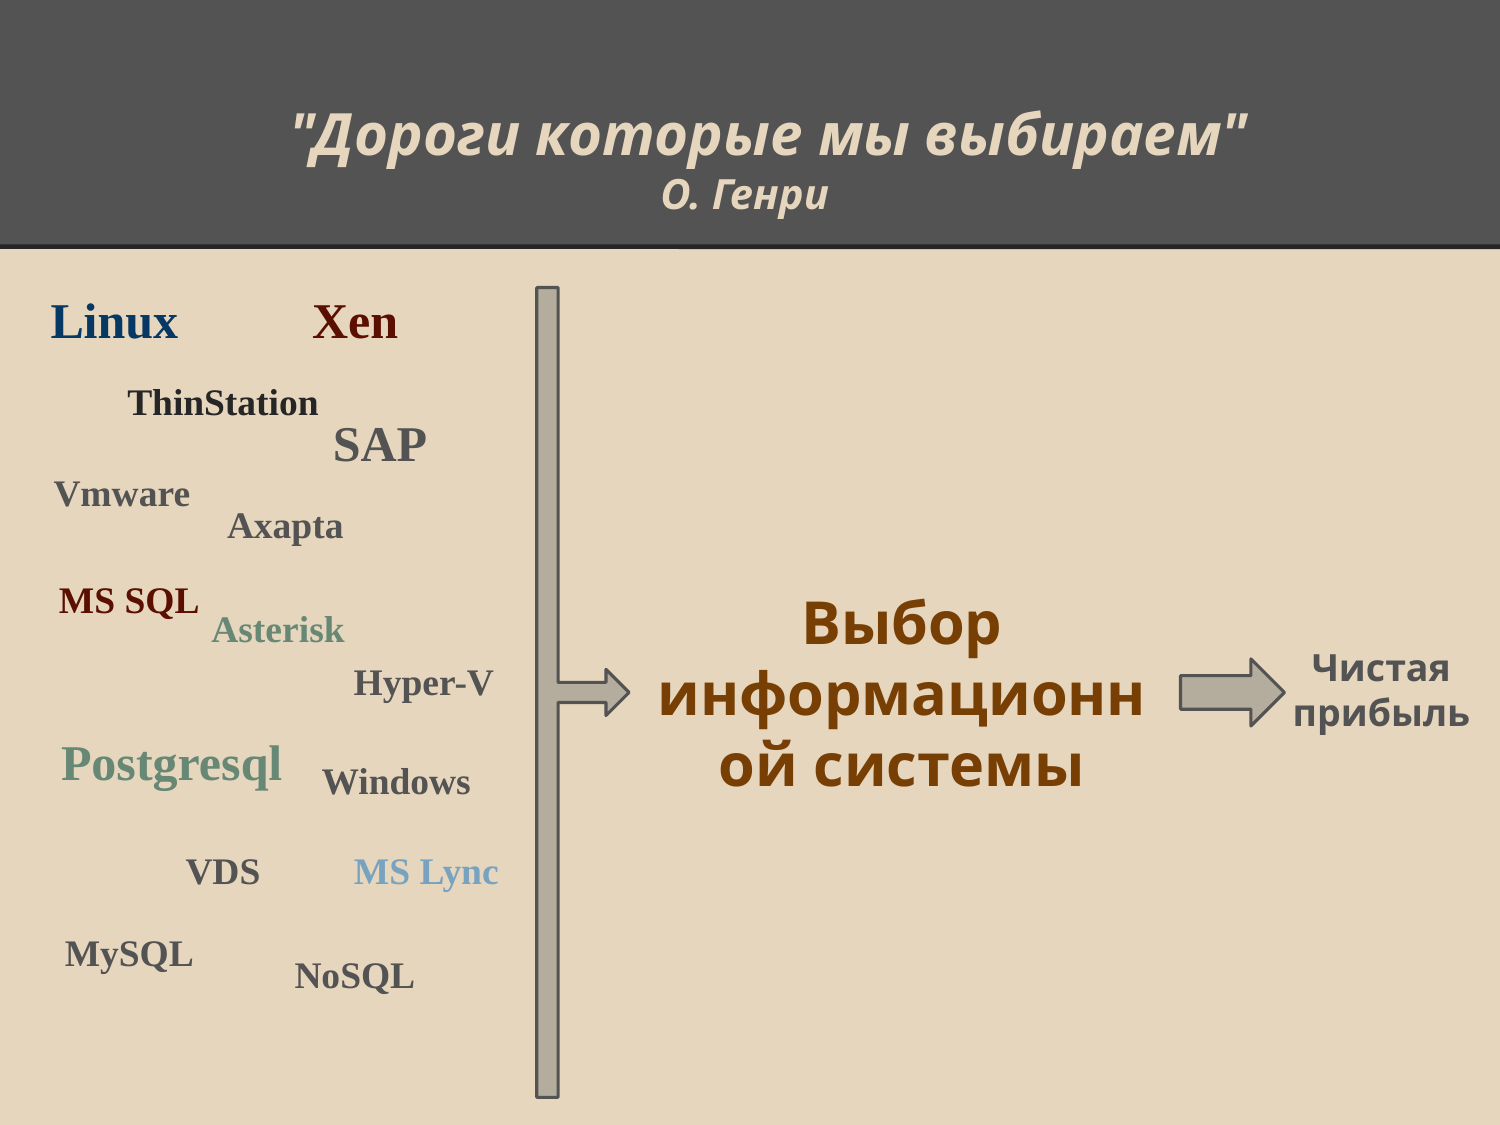

# "Дороги которые мы выбираем" О. Генри
Linux
Xen
ThinStation
SAP
Vmware
Axapta
MS SQL
Выбор информационной системы
Asterisk
Hyper-V
Чистая прибыль
Postgresql
Windows
VDS
MS Lync
MySQL
NoSQL